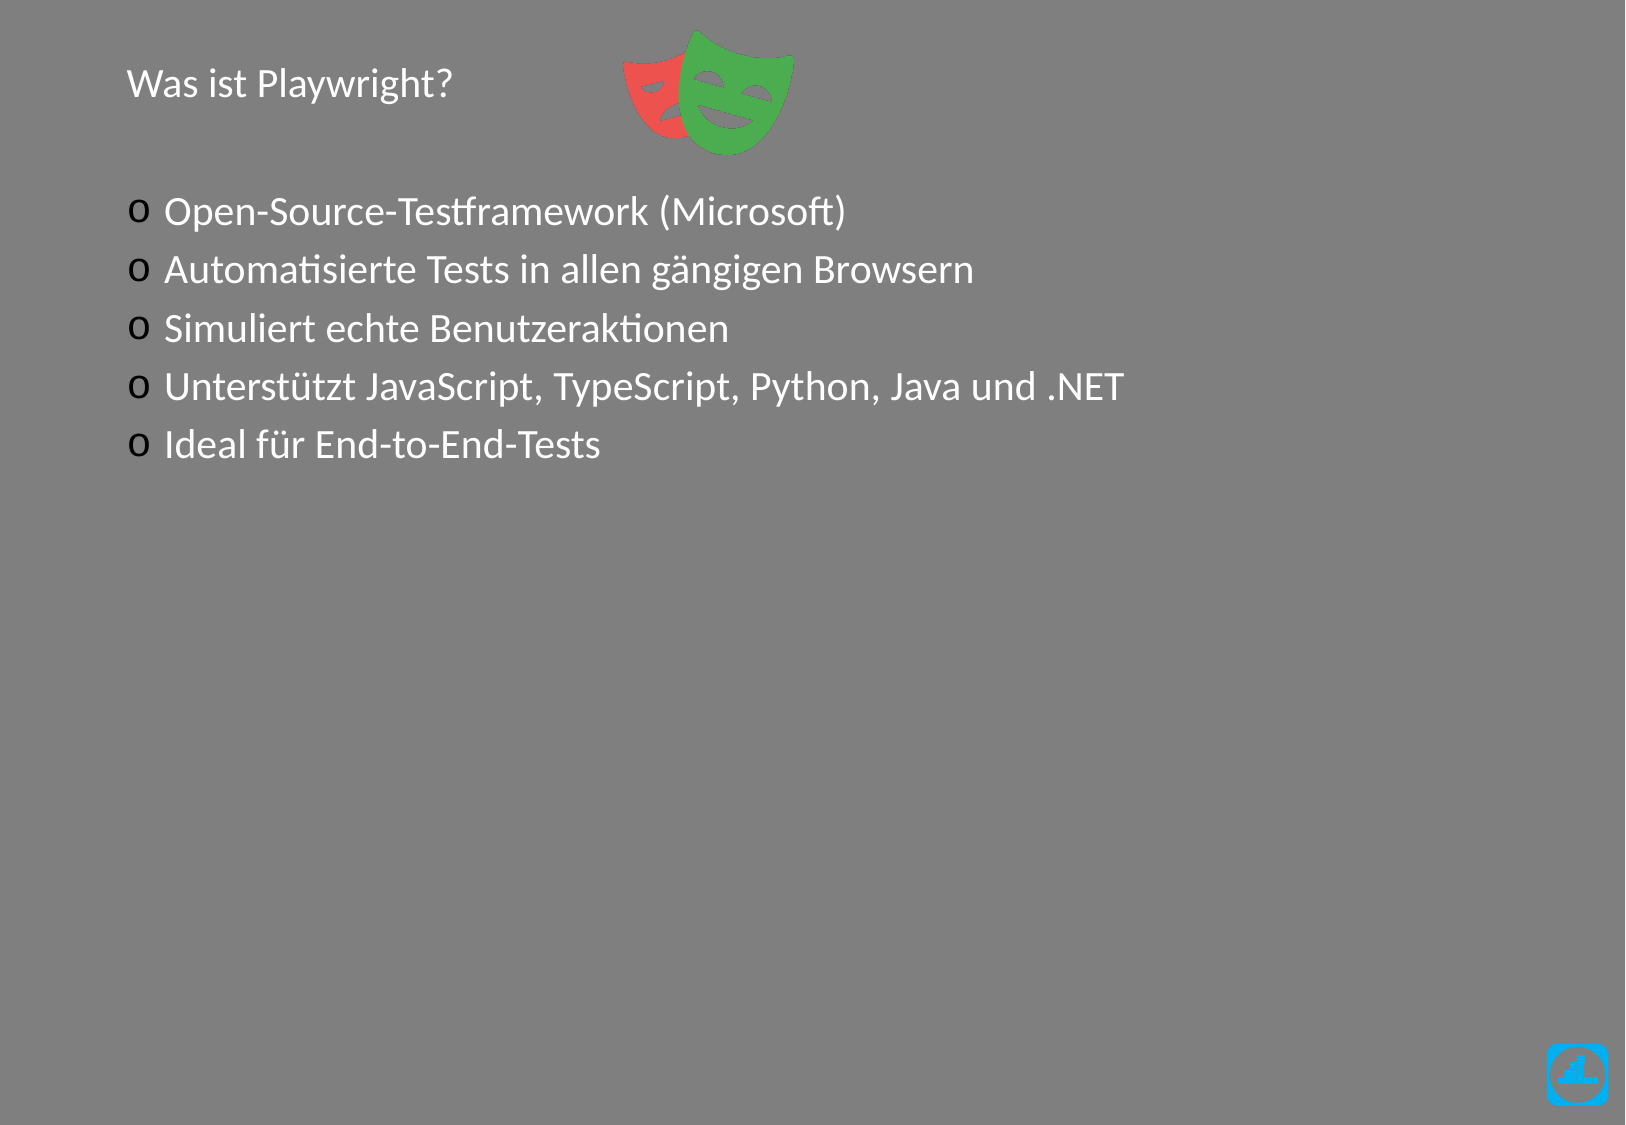

Was ist Playwright?
# Open-Source-Testframework (Microsoft)
Automatisierte Tests in allen gängigen Browsern
Simuliert echte Benutzeraktionen
Unterstützt JavaScript, TypeScript, Python, Java und .NET
Ideal für End-to-End-Tests